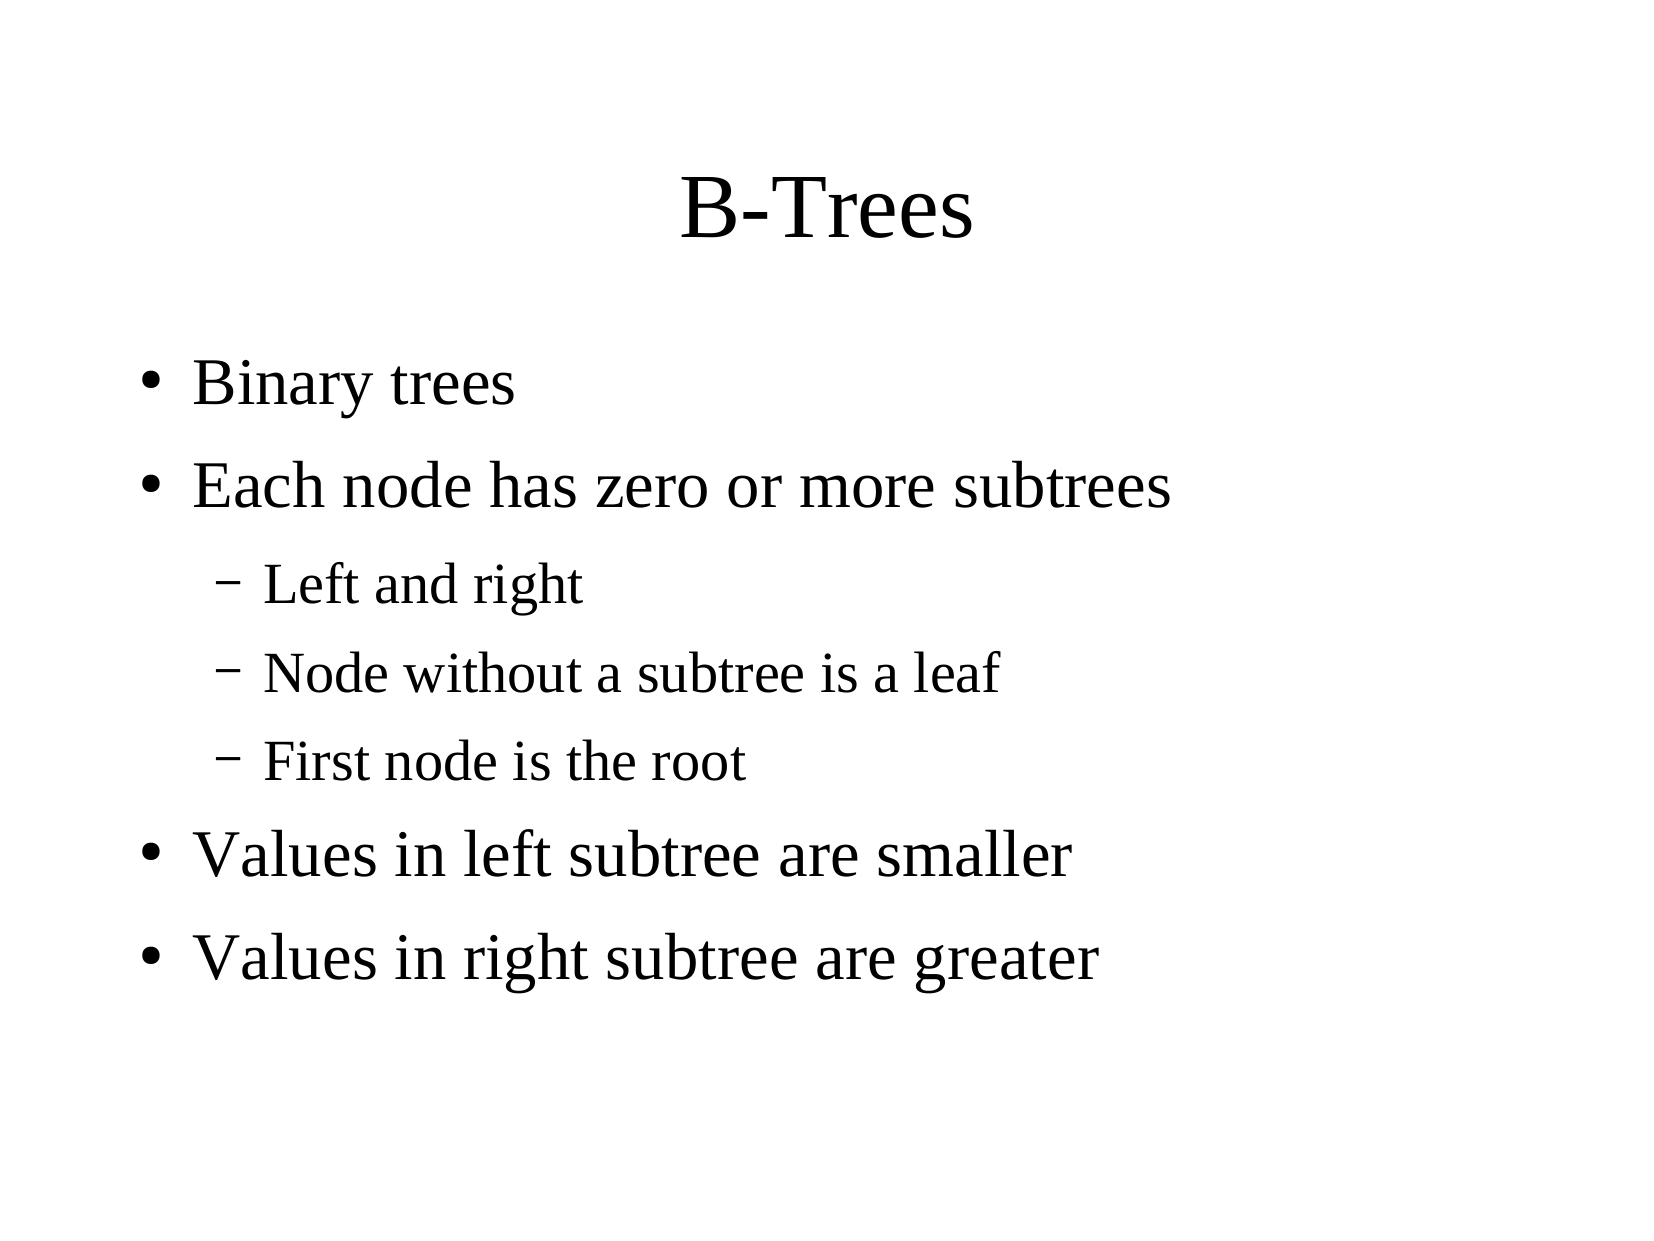

# B-Trees
Binary trees
Each node has zero or more subtrees
Left and right
Node without a subtree is a leaf
First node is the root
Values in left subtree are smaller
Values in right subtree are greater